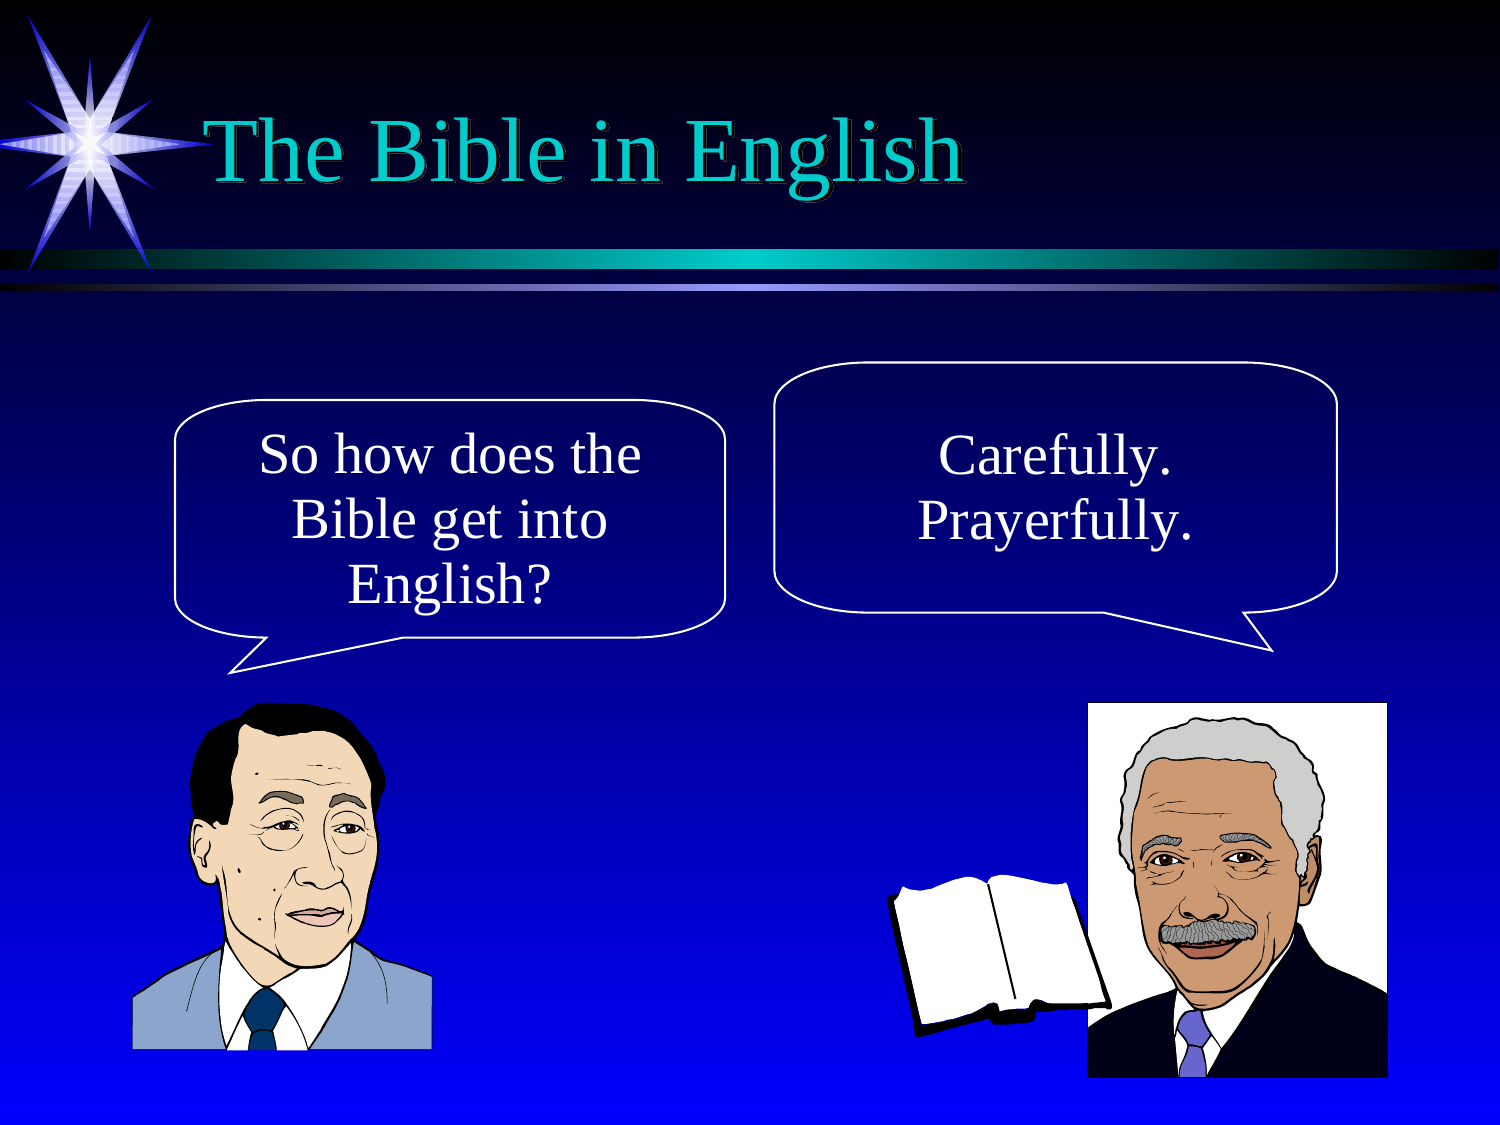

# The Bible in English
Carefully.
Prayerfully.
So how does the Bible get into English?